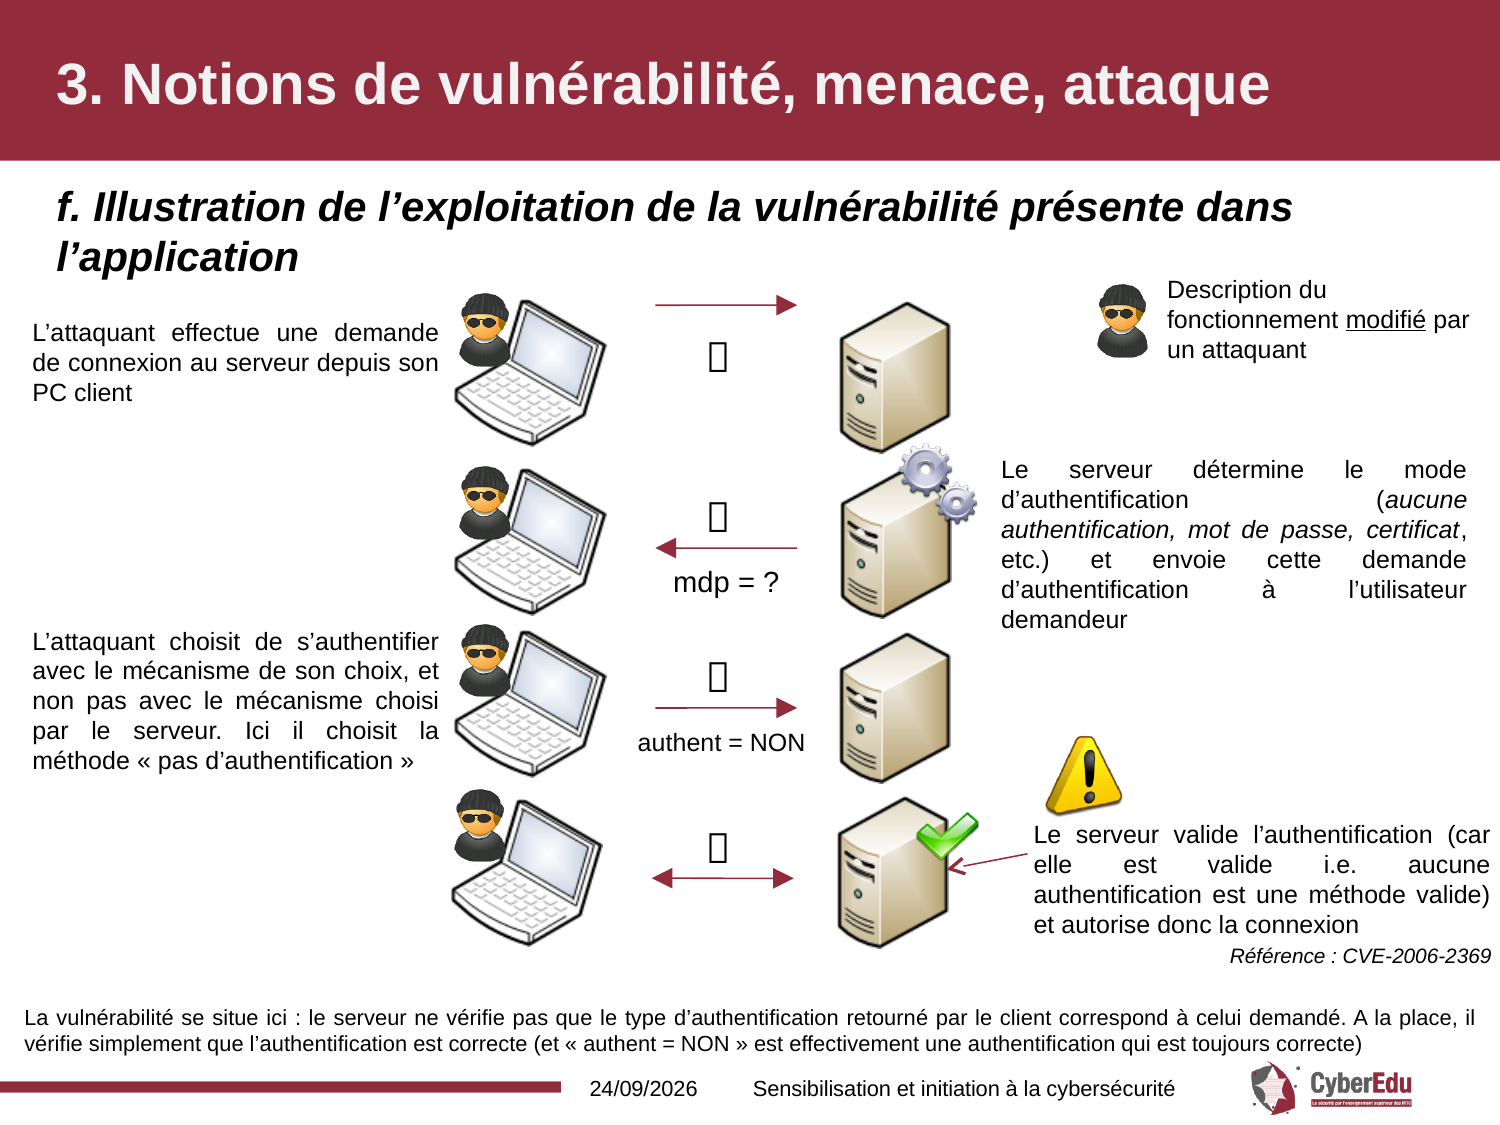

# 3. Notions de vulnérabilité, menace, attaque
f. Illustration de l’exploitation de la vulnérabilité présente dans l’application
Description du fonctionnement modifié par un attaquant
L’attaquant effectue une demande de connexion au serveur depuis son PC client

Le serveur détermine le mode d’authentification (aucune authentification, mot de passe, certificat, etc.) et envoie cette demande d’authentification à l’utilisateur demandeur

mdp = ?
L’attaquant choisit de s’authentifier avec le mécanisme de son choix, et non pas avec le mécanisme choisi par le serveur. Ici il choisit la méthode « pas d’authentification »

authent = NON
Le serveur valide l’authentification (car elle est valide i.e. aucune authentification est une méthode valide) et autorise donc la connexion
Référence : CVE-2006-2369

La vulnérabilité se situe ici : le serveur ne vérifie pas que le type d’authentification retourné par le client correspond à celui demandé. A la place, il vérifie simplement que l’authentification est correcte (et « authent = NON » est effectivement une authentification qui est toujours correcte)
Sensibilisation et initiation à la cybersécurité